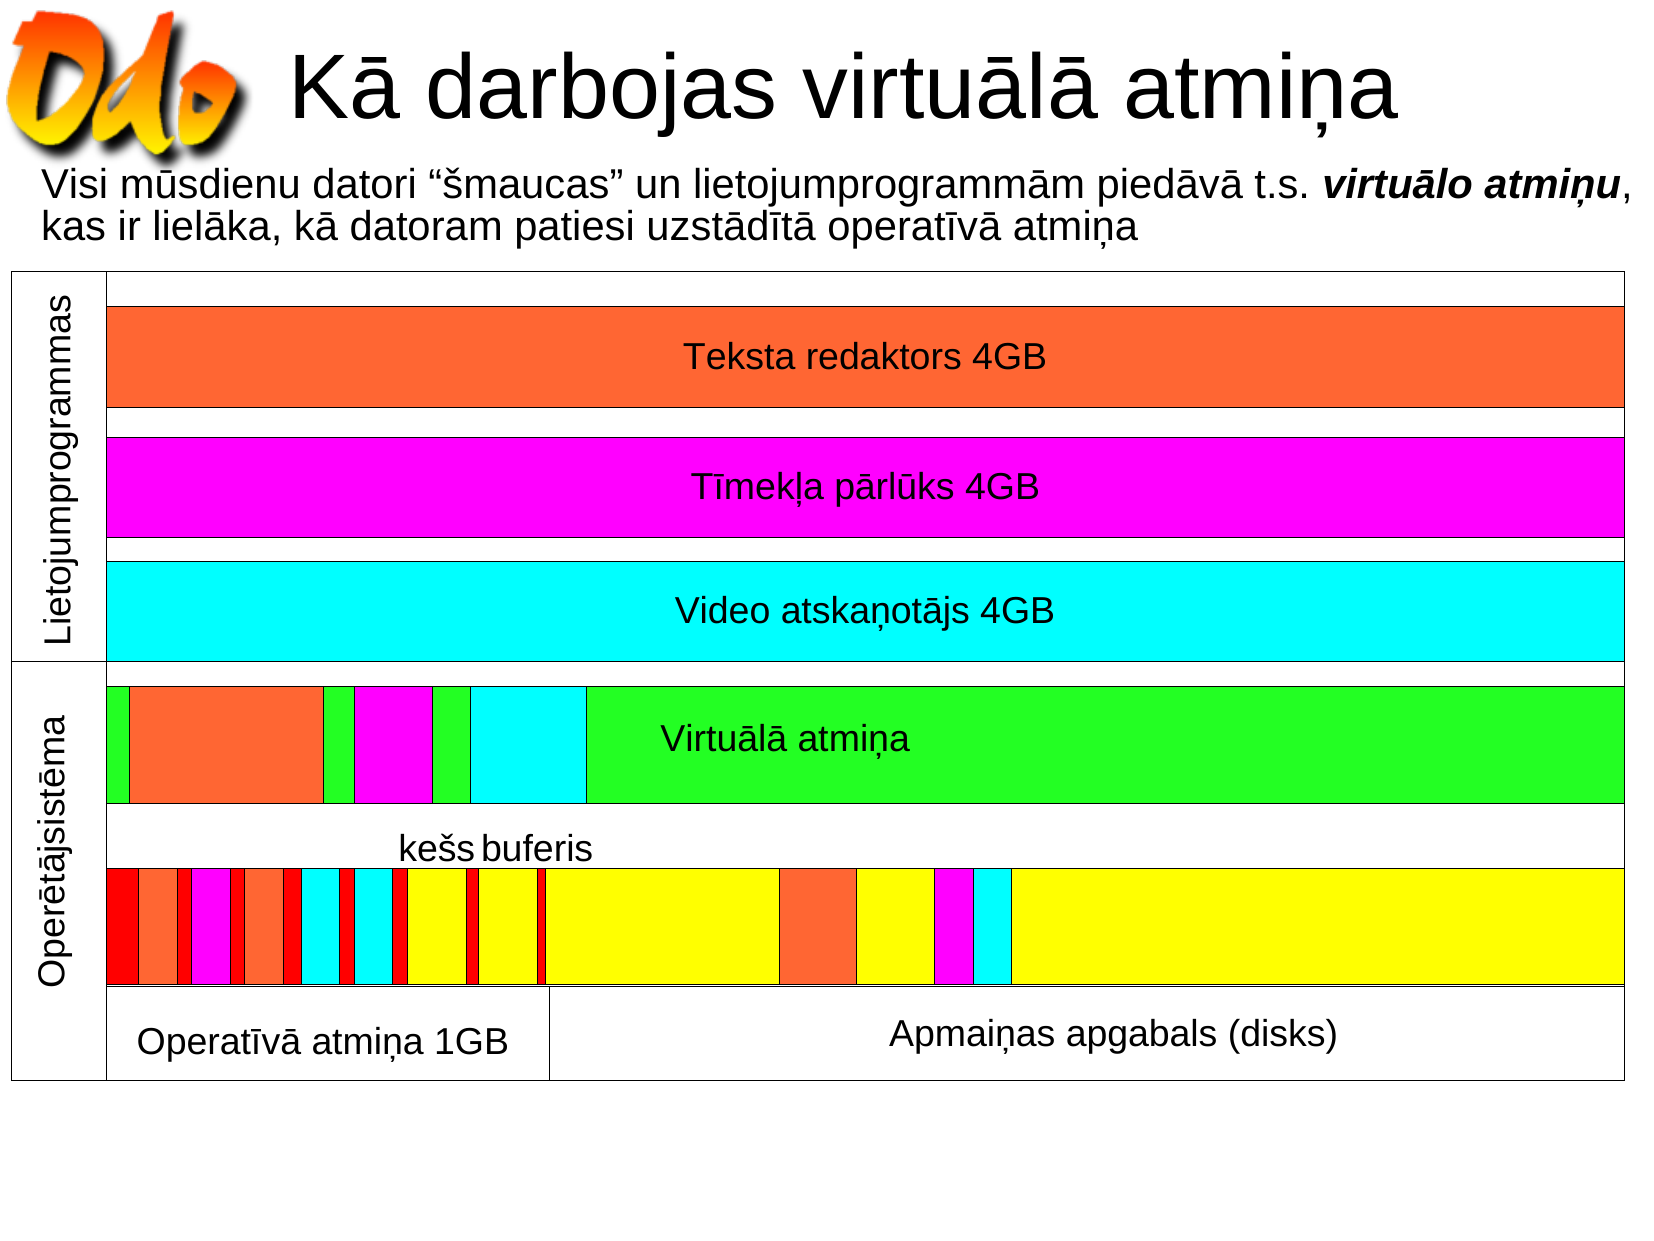

# Kā darbojas virtuālā atmiņa
Visi mūsdienu datori “šmaucas” un lietojumprogrammām piedāvā t.s. virtuālo atmiņu, kas ir lielāka, kā datoram patiesi uzstādītā operatīvā atmiņa
Teksta redaktors 4GB
Tīmekļa pārlūks 4GB
Lietojumprogrammas
Video atskaņotājs 4GB
Virtuālā atmiņa
kešs
buferis
Operētājsistēma
Apmaiņas apgabals (disks)
Operatīvā atmiņa 1GB